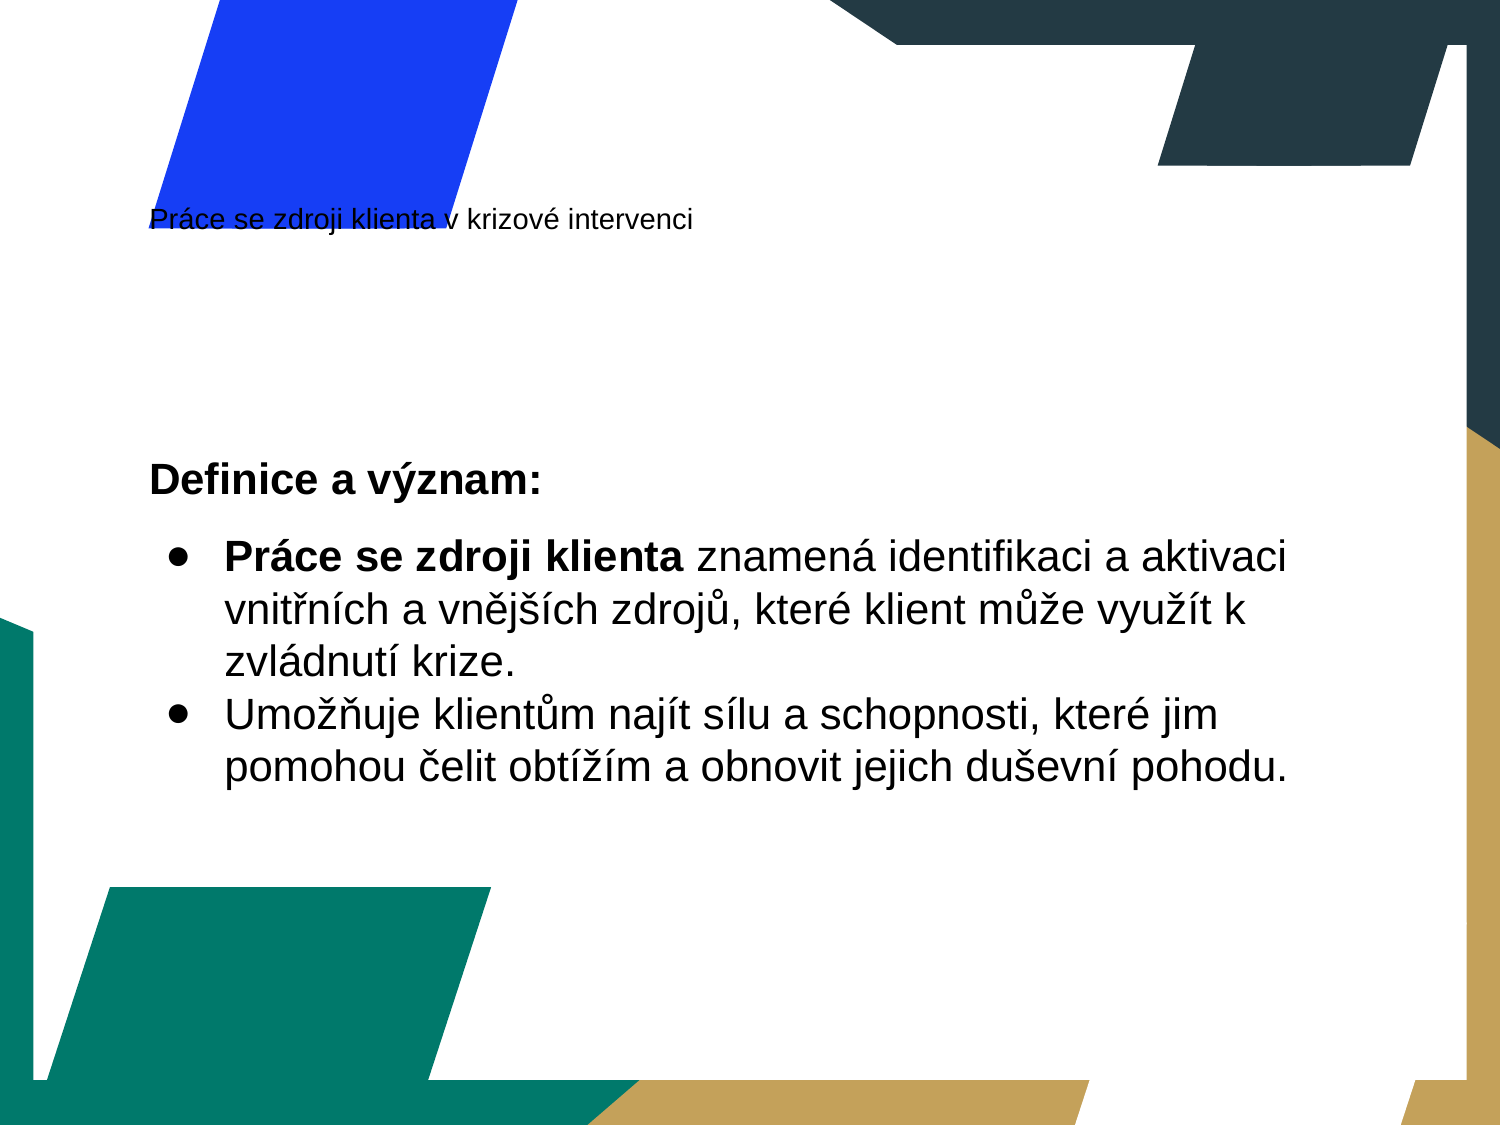

# Práce se zdroji klienta v krizové intervenci
Definice a význam:
Práce se zdroji klienta znamená identifikaci a aktivaci vnitřních a vnějších zdrojů, které klient může využít k zvládnutí krize.
Umožňuje klientům najít sílu a schopnosti, které jim pomohou čelit obtížím a obnovit jejich duševní pohodu.